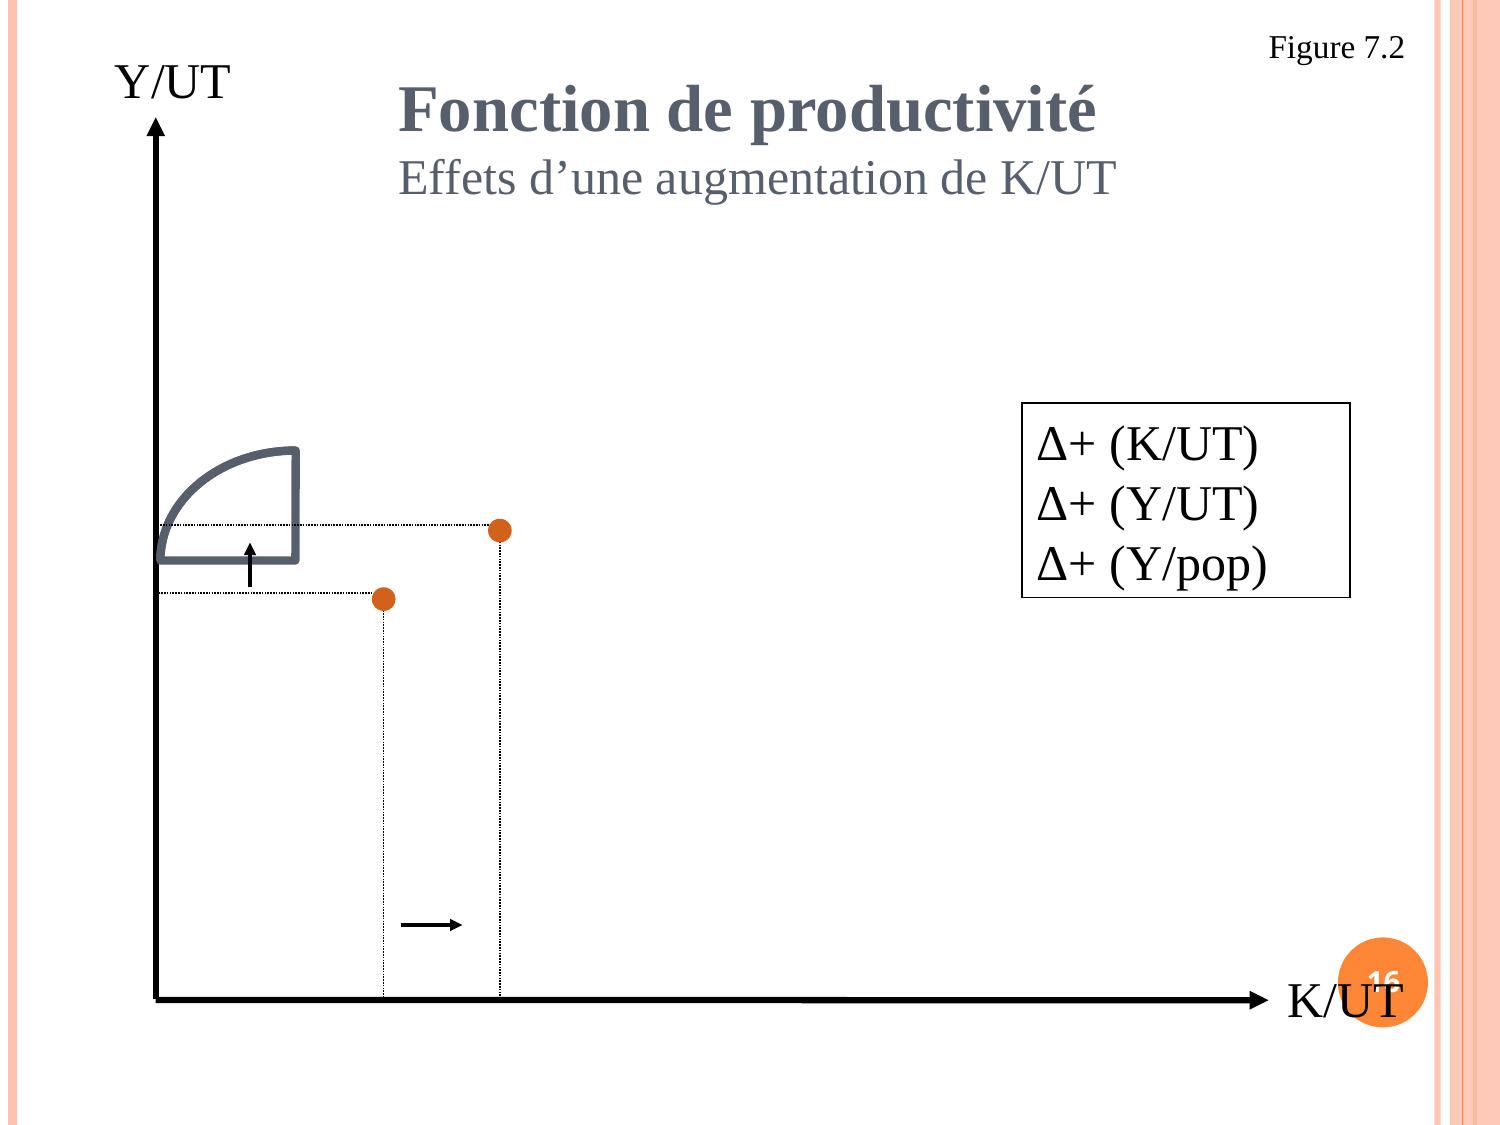

Figure 7.2
Y/UT
Fonction de productivité
Effets d’une augmentation de K/UT
Δ+ (K/UT)  Δ+ (Y/UT)  Δ+ (Y/pop)
K/UT